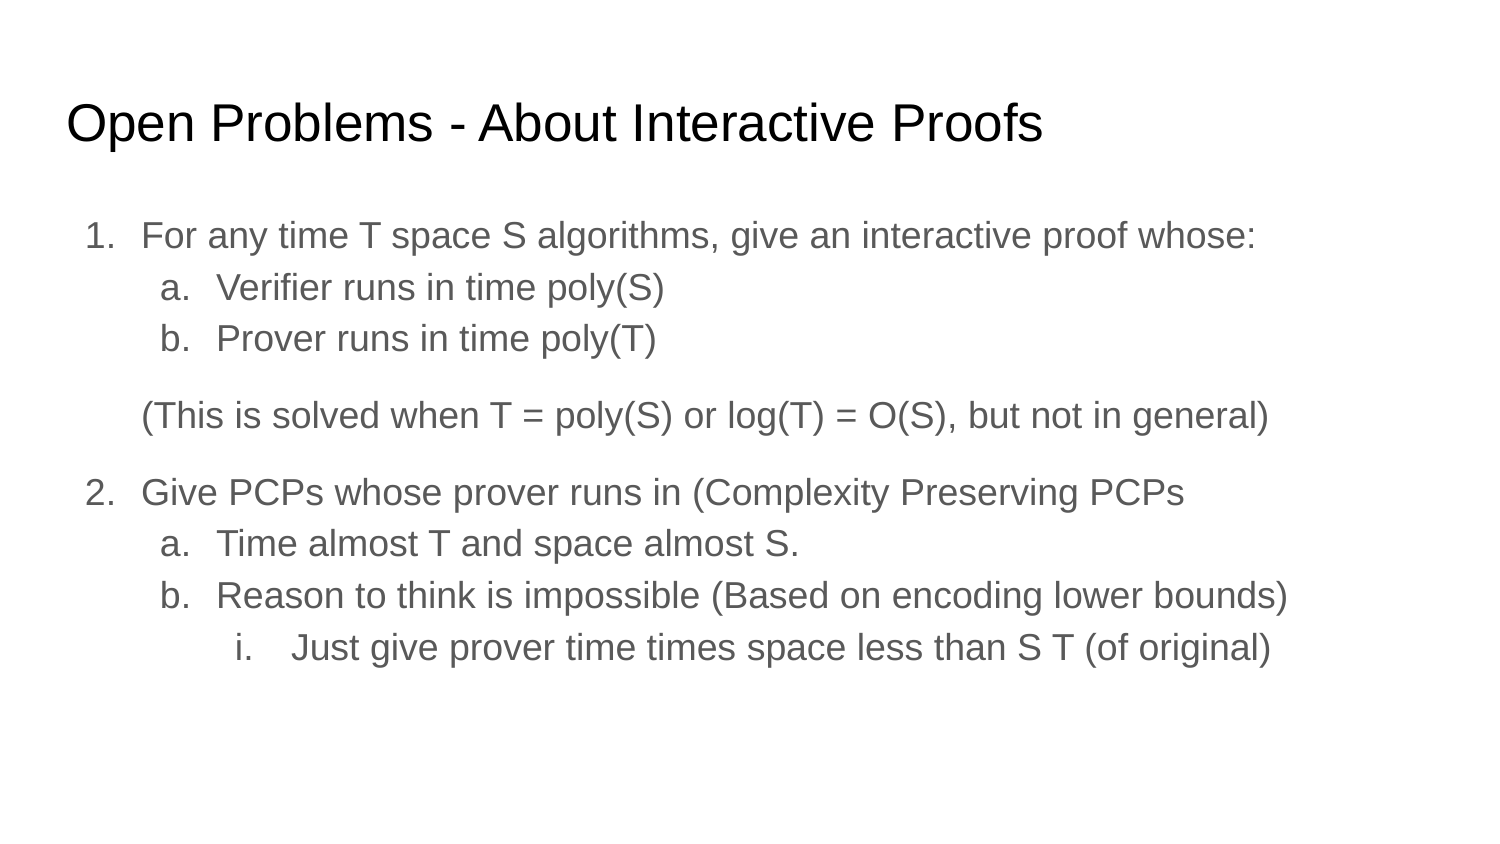

# Open Problems - About Interactive Proofs
For any time T space S algorithms, give an interactive proof whose:
Verifier runs in time poly(S)
Prover runs in time poly(T)
(This is solved when T = poly(S) or log(T) = O(S), but not in general)
Give PCPs whose prover runs in (Complexity Preserving PCPs
Time almost T and space almost S.
Reason to think is impossible (Based on encoding lower bounds)
Just give prover time times space less than S T (of original)